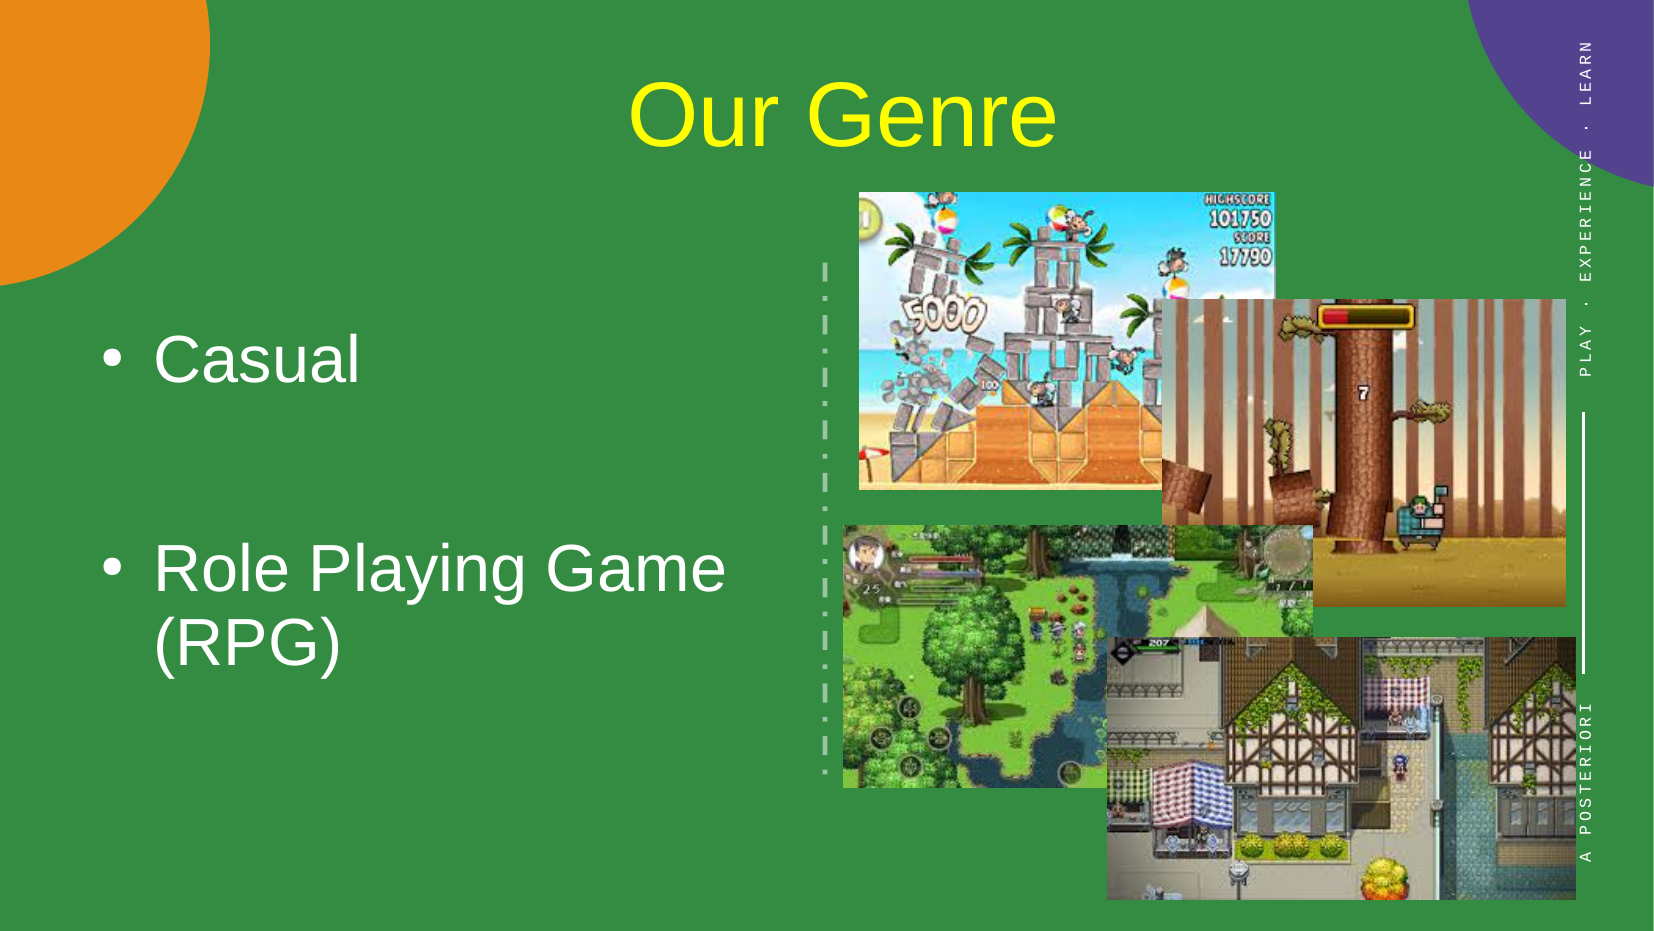

# Our Genre
Casual
Role Playing Game (RPG)